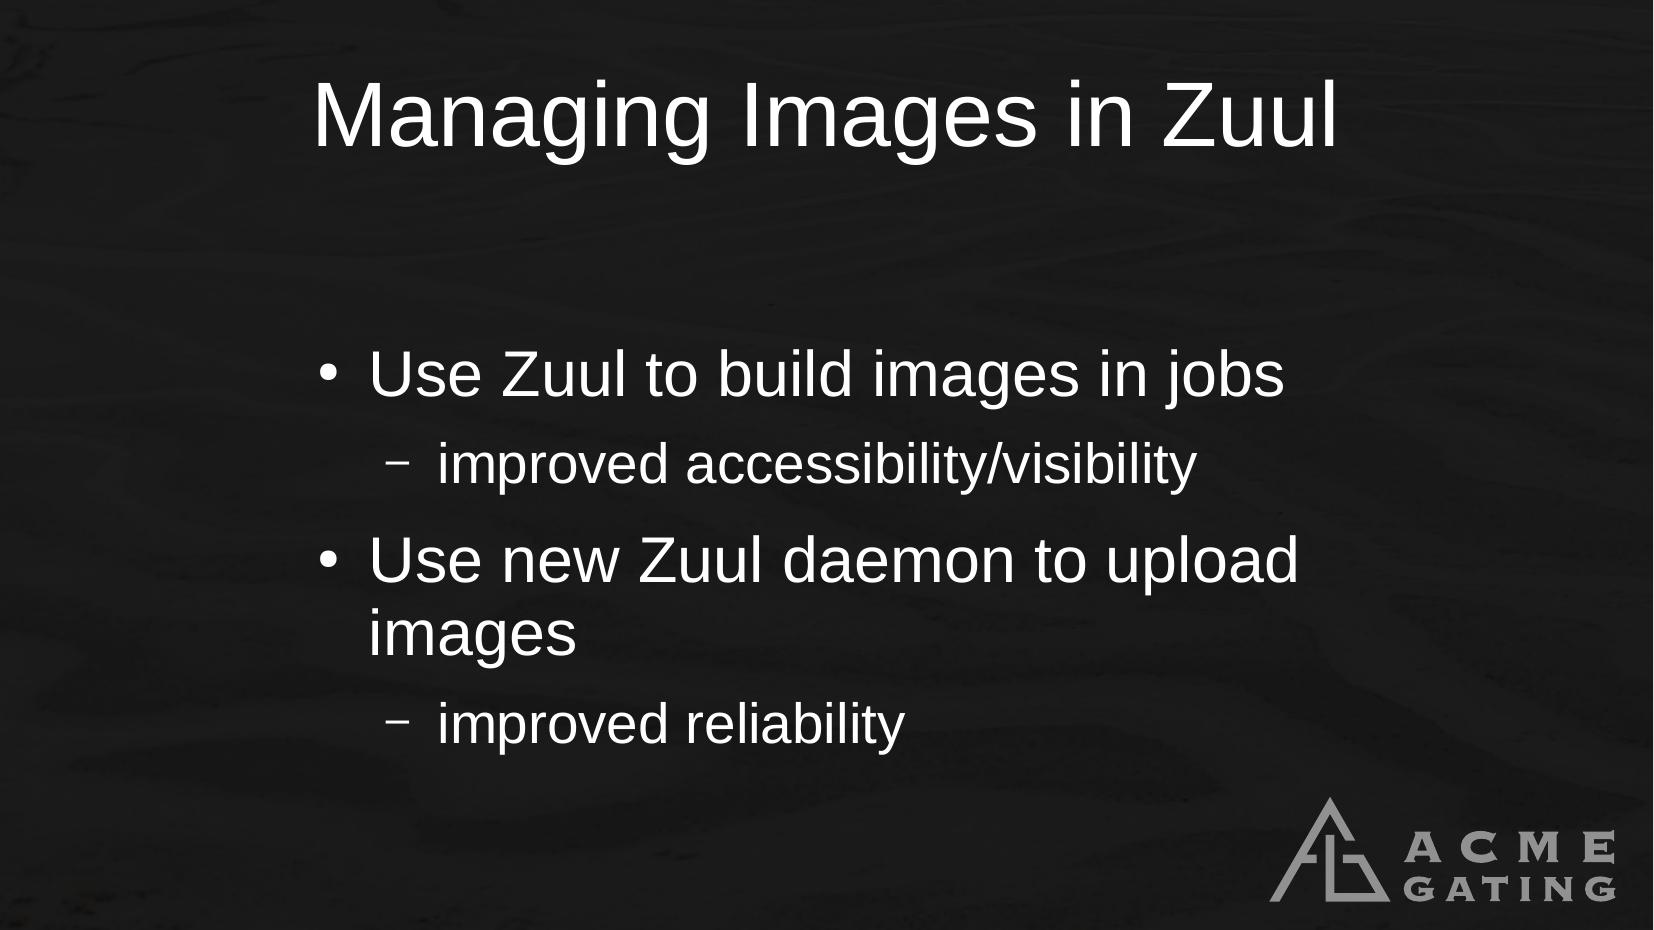

# Managing Images in Zuul
Use Zuul to build images in jobs
improved accessibility/visibility
Use new Zuul daemon to upload images
improved reliability